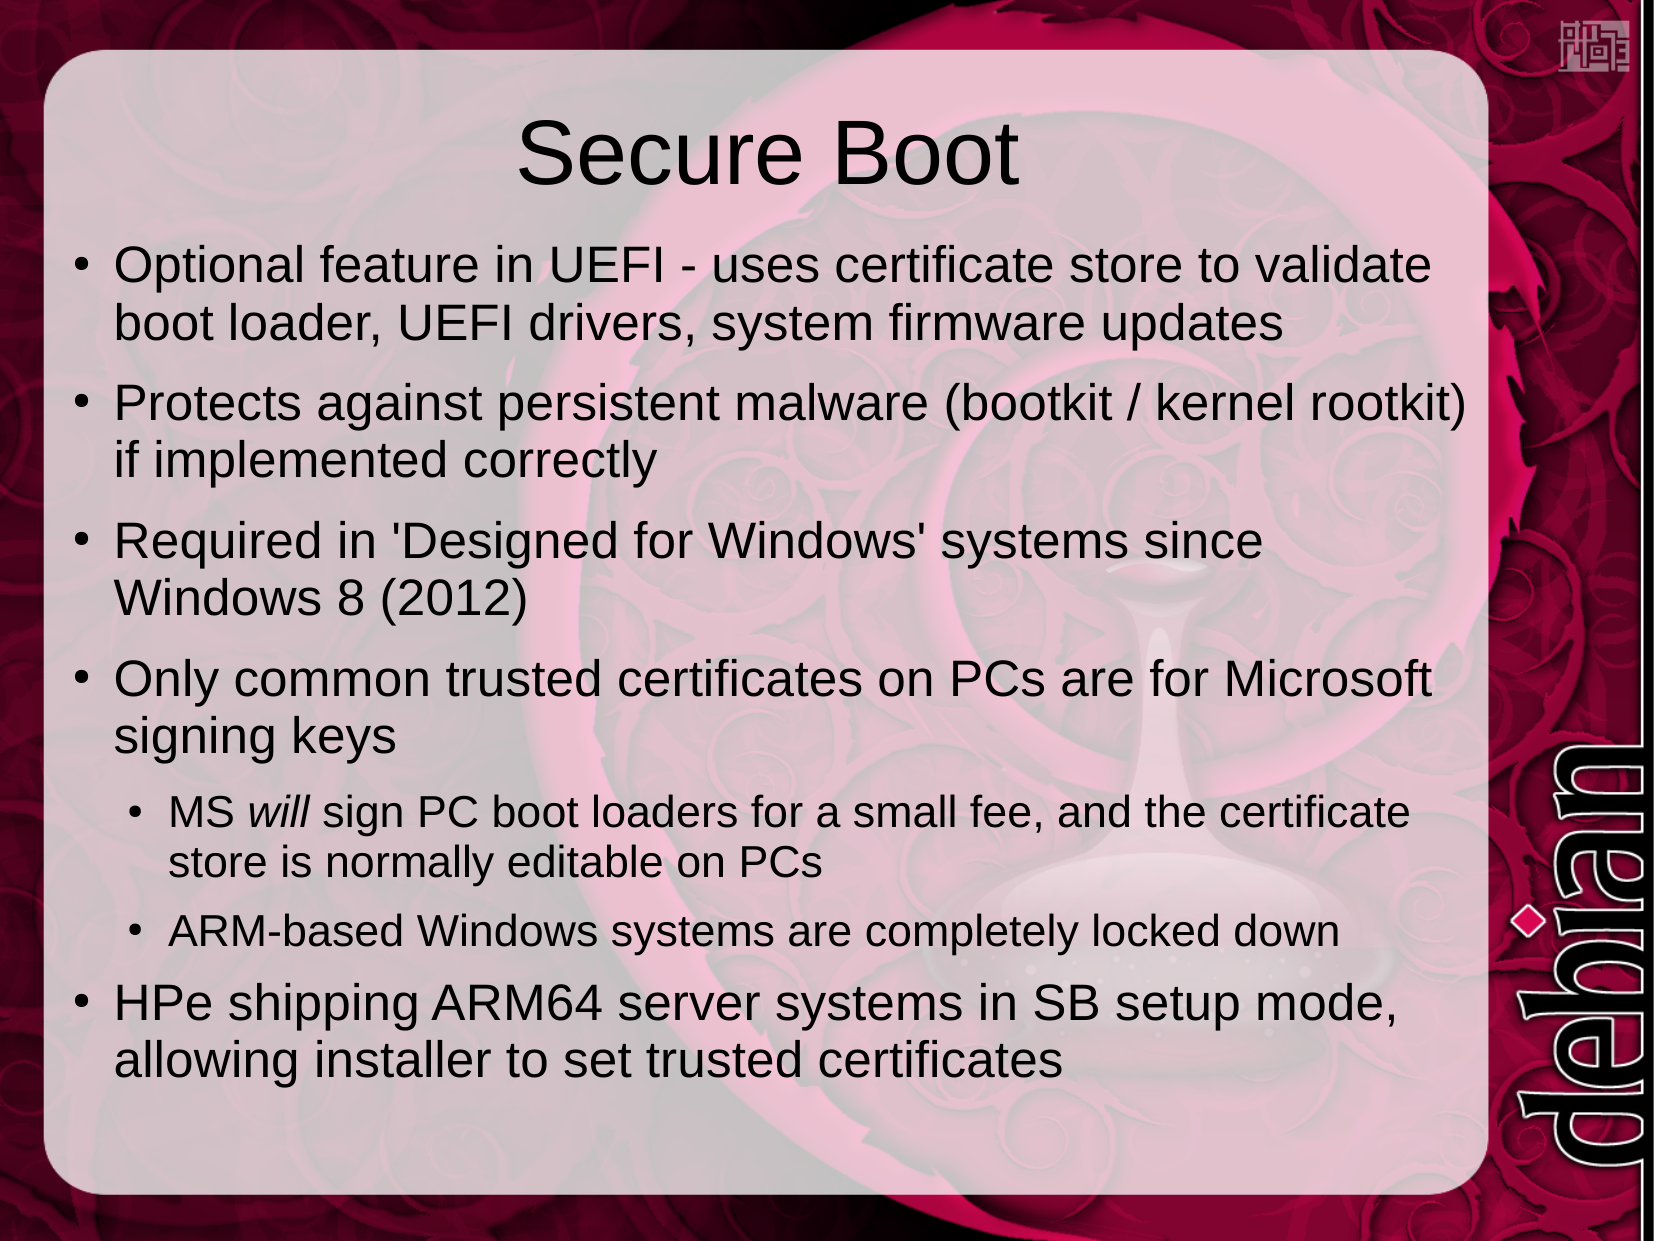

# Secure Boot
Optional feature in UEFI - uses certificate store to validate boot loader, UEFI drivers, system firmware updates
Protects against persistent malware (bootkit / kernel rootkit) if implemented correctly
Required in 'Designed for Windows' systems since Windows 8 (2012)
Only common trusted certificates on PCs are for Microsoft signing keys
MS will sign PC boot loaders for a small fee, and the certificate store is normally editable on PCs
ARM-based Windows systems are completely locked down
HPe shipping ARM64 server systems in SB setup mode, allowing installer to set trusted certificates